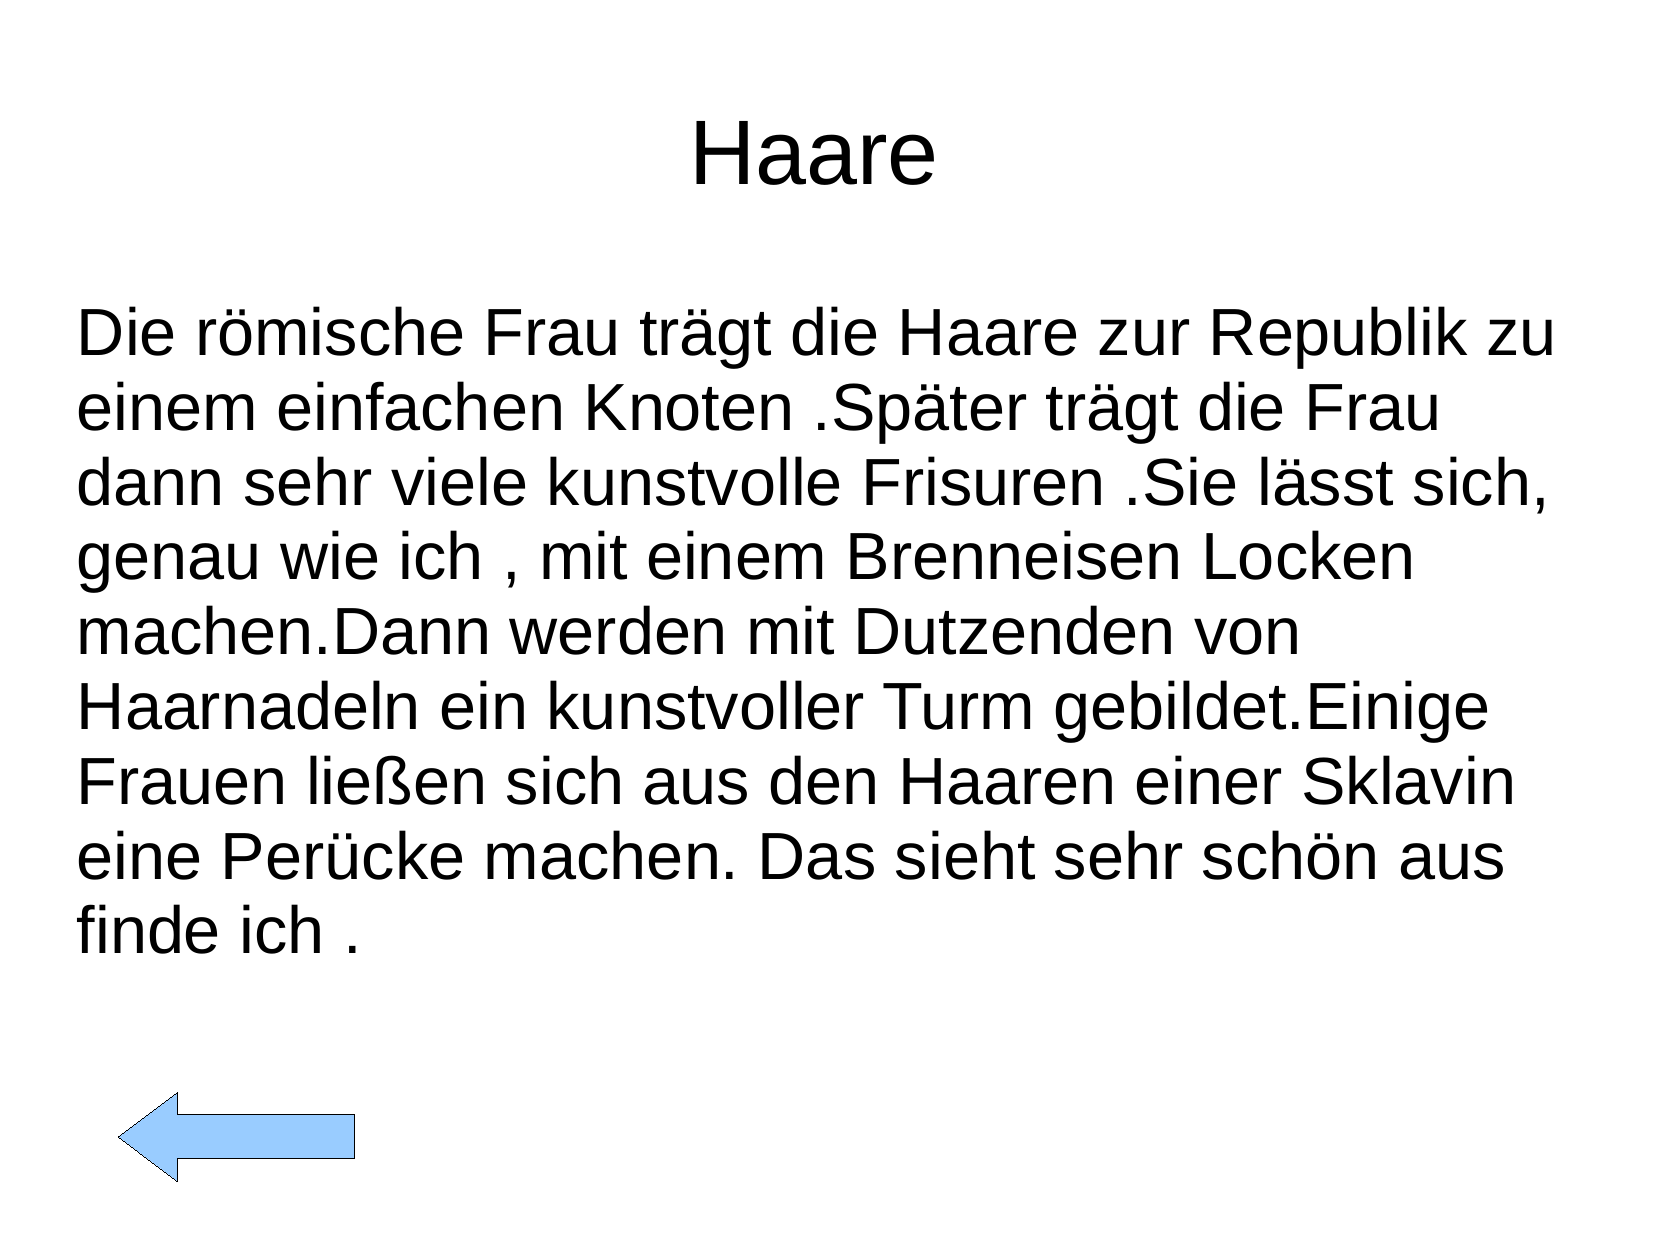

# Haare
Die römische Frau trägt die Haare zur Republik zu einem einfachen Knoten .Später trägt die Frau dann sehr viele kunstvolle Frisuren .Sie lässt sich, genau wie ich , mit einem Brenneisen Locken machen.Dann werden mit Dutzenden von Haarnadeln ein kunstvoller Turm gebildet.Einige Frauen ließen sich aus den Haaren einer Sklavin eine Perücke machen. Das sieht sehr schön aus finde ich .